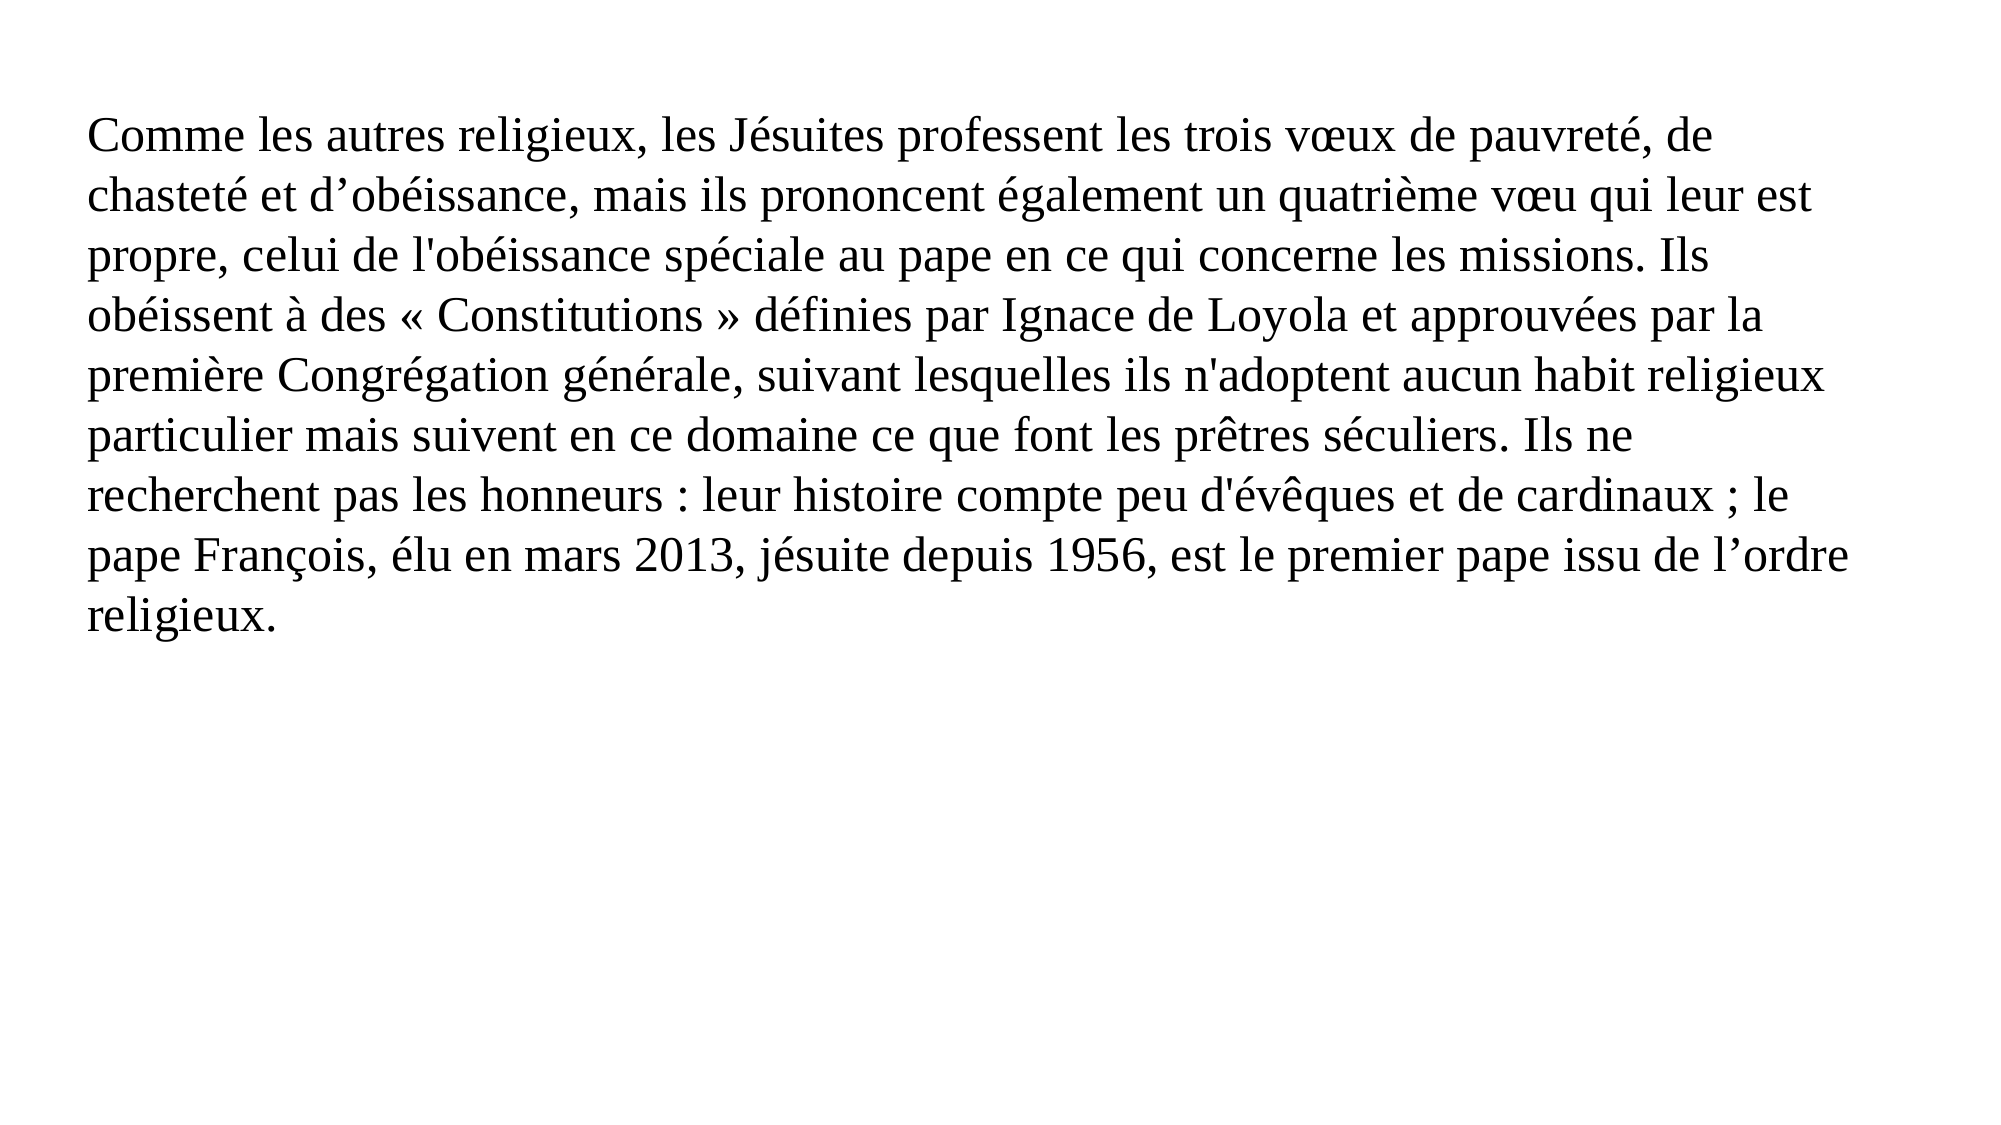

Comme les autres religieux, les Jésuites professent les trois vœux de pauvreté, de chasteté et d’obéissance, mais ils prononcent également un quatrième vœu qui leur est propre, celui de l'obéissance spéciale au pape en ce qui concerne les missions. Ils obéissent à des « Constitutions » définies par Ignace de Loyola et approuvées par la première Congrégation générale, suivant lesquelles ils n'adoptent aucun habit religieux particulier mais suivent en ce domaine ce que font les prêtres séculiers. Ils ne recherchent pas les honneurs : leur histoire compte peu d'évêques et de cardinaux ; le pape François, élu en mars 2013, jésuite depuis 1956, est le premier pape issu de l’ordre religieux.